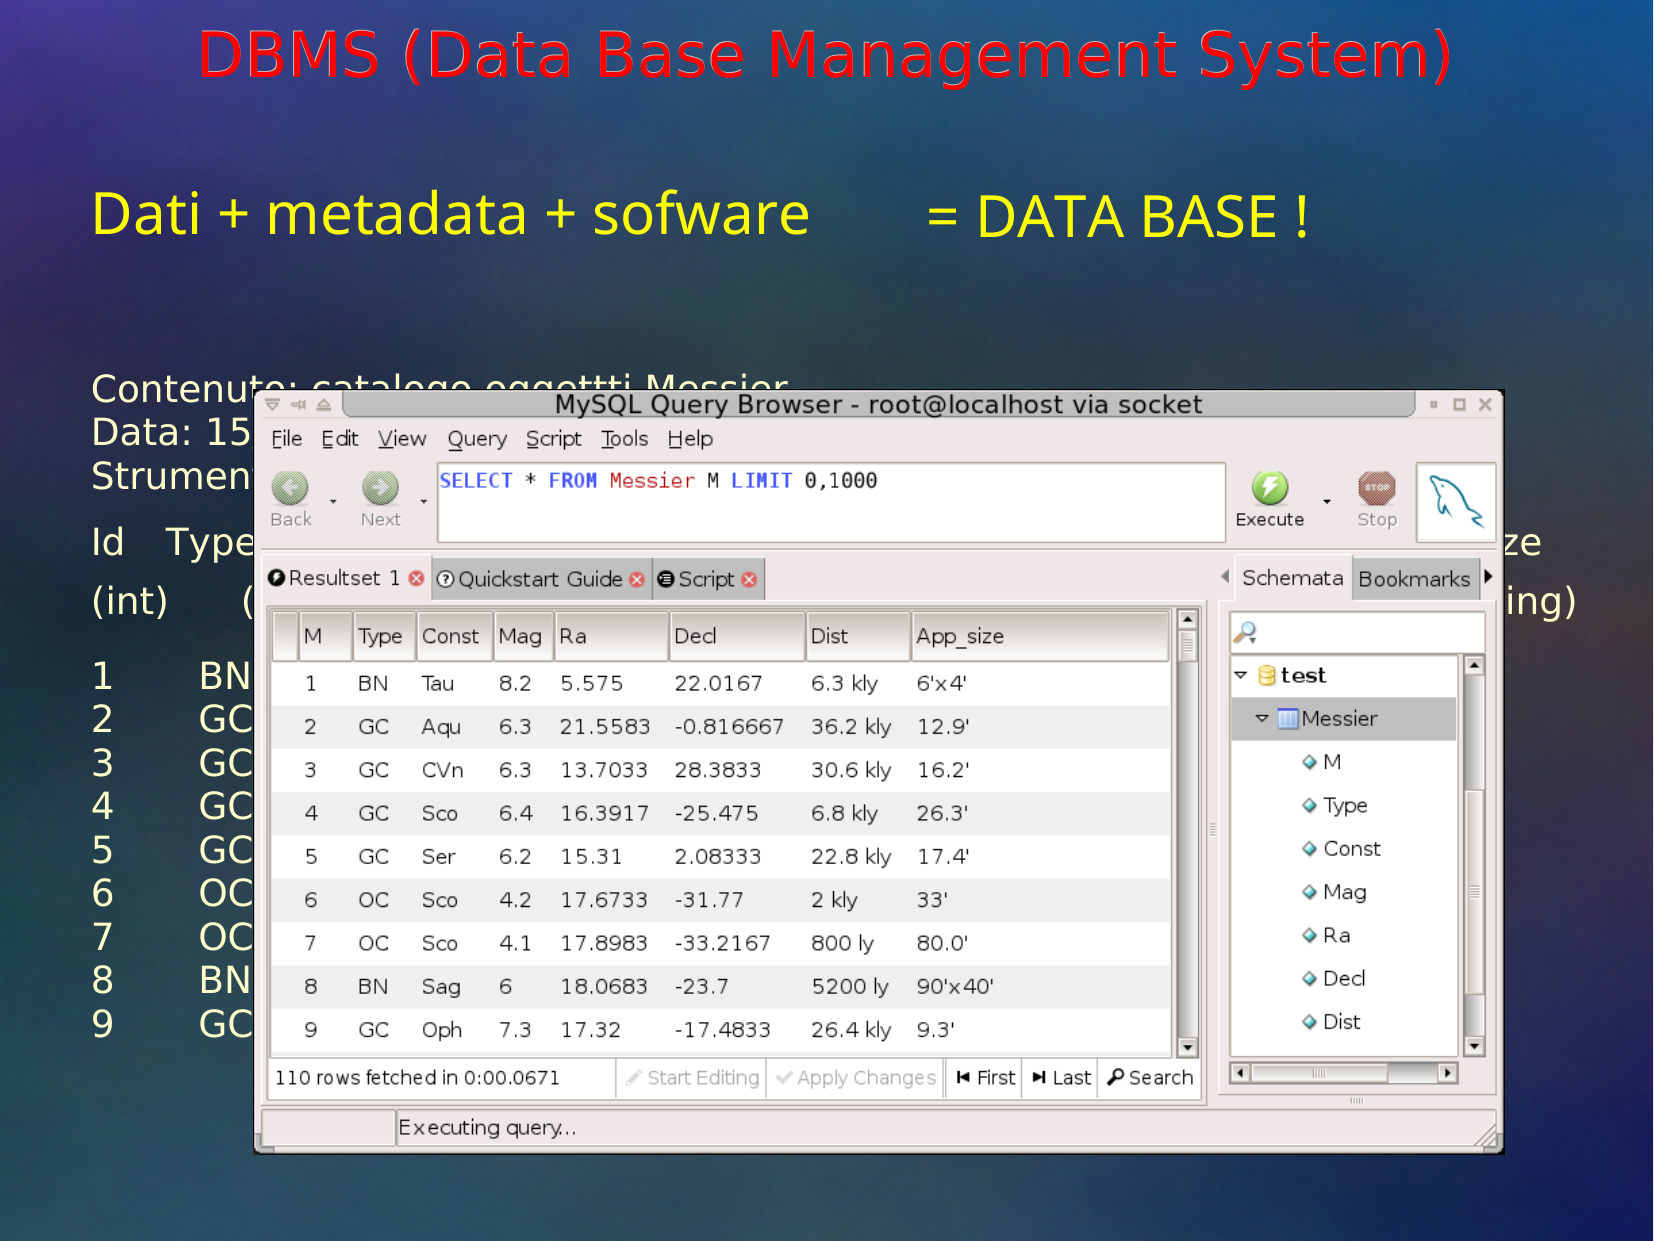

Dati + metadata + sofware
 = DATA BASE !
Contenuto: catalogo oggettti Messier
Data: 15/12/2006
Strumento: ...
Id	Type	Const	Mag	 Ra_h	Ra_m	Dec	 Dec_p 	 Dist 	 App_size
(int)	(string)	(string)	(float)	(float)	(float)	(float)	(float) (string)	(string)
1 BN Tau 8.2 05 34.5 +22 01.0 6.3 kly 6'x4'
2 GC Aqu 6.3 21 33.5 00 -49.0 36.2 kly 12.9'
3 GC CVn 6.3 13 42.2 +28 23.0 30.6 kly 16.2'
4 GC Sco 6.4 16 23.5 -26 31.5 6.8 kly 26.3'
5 GC Ser 6.2 15 18.6 +02 05.0 22.8 kly 17.4'
6 OC Sco 4.2 17 40.4 -32 13.8 2 kly 33'
7 OC Sco 4.1 17 53.9 -34 47.0 800 ly 80.0'
8 BN Sag 6.0 18 04.1 -24 18.0 5200 ly 90'x40'
9 GC Oph 7.3 17 19.2 -18 31.0 26.4 kly 9.3'